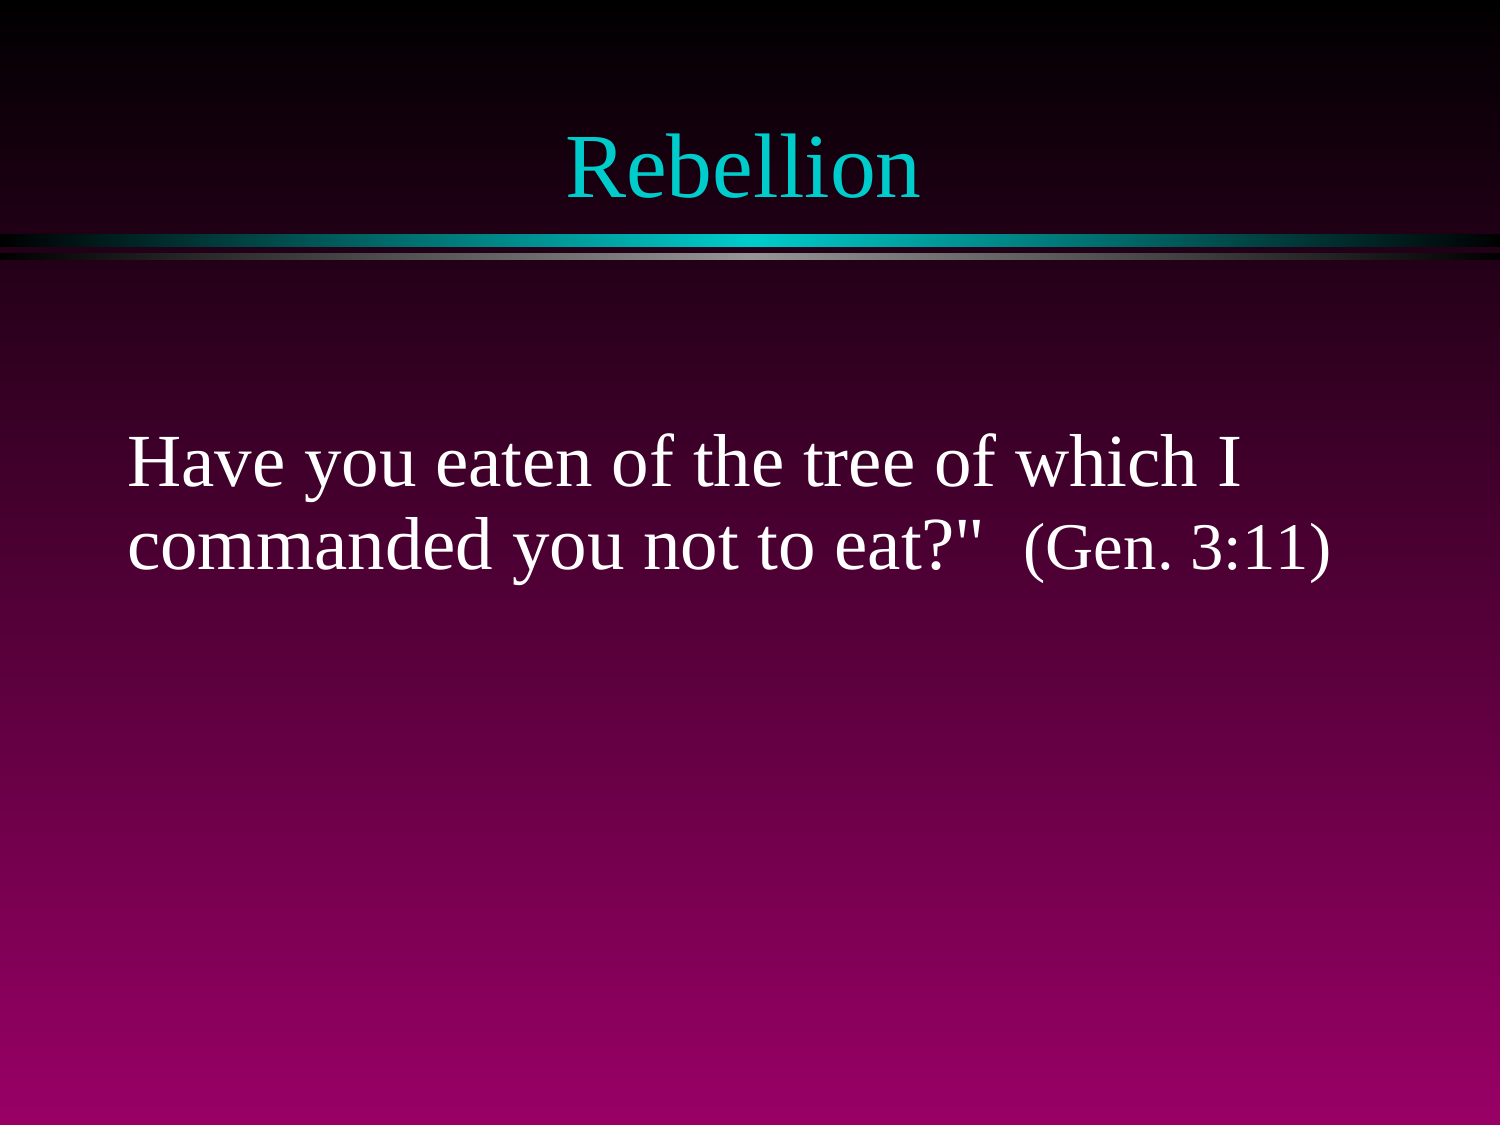

# Rebellion
Have you eaten of the tree of which I commanded you not to eat?" (Gen. 3:11)